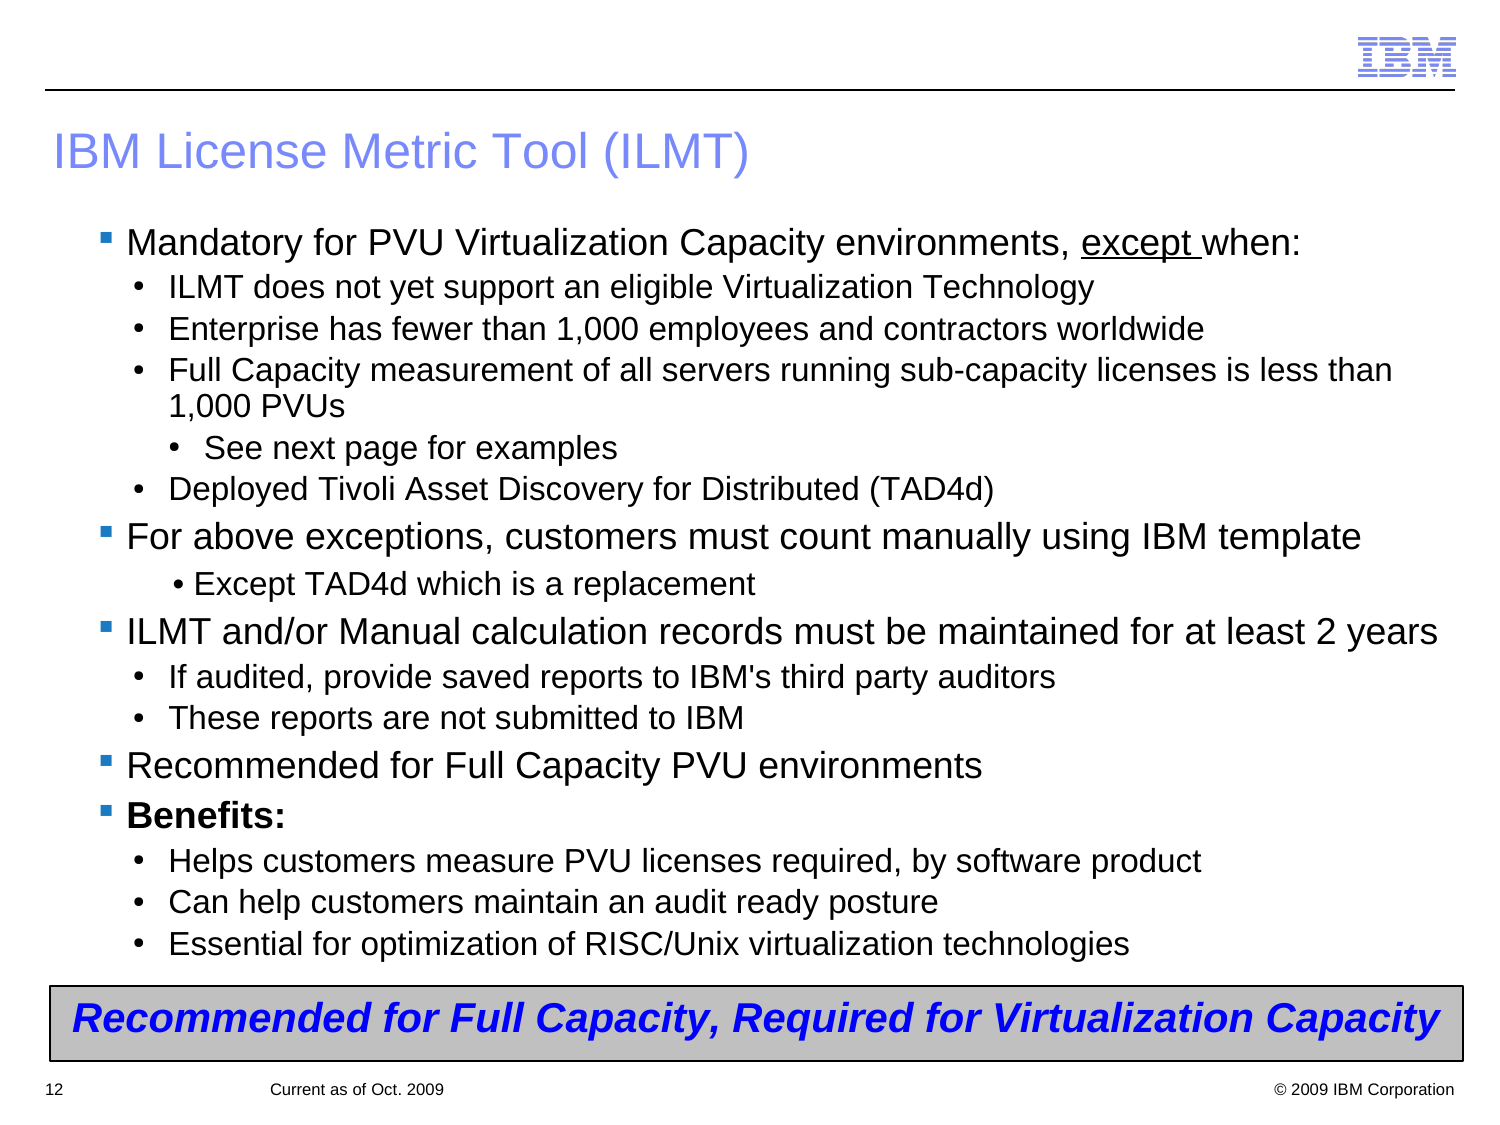

# IBM License Metric Tool (ILMT)
Mandatory for PVU Virtualization Capacity environments, except when:
ILMT does not yet support an eligible Virtualization Technology
Enterprise has fewer than 1,000 employees and contractors worldwide
Full Capacity measurement of all servers running sub-capacity licenses is less than 1,000 PVUs
See next page for examples
Deployed Tivoli Asset Discovery for Distributed (TAD4d)
For above exceptions, customers must count manually using IBM template
 Except TAD4d which is a replacement
ILMT and/or Manual calculation records must be maintained for at least 2 years
If audited, provide saved reports to IBM's third party auditors
These reports are not submitted to IBM
Recommended for Full Capacity PVU environments
Benefits:
Helps customers measure PVU licenses required, by software product
Can help customers maintain an audit ready posture
Essential for optimization of RISC/Unix virtualization technologies
Recommended for Full Capacity, Required for Virtualization Capacity
12
Current as of Oct. 2009